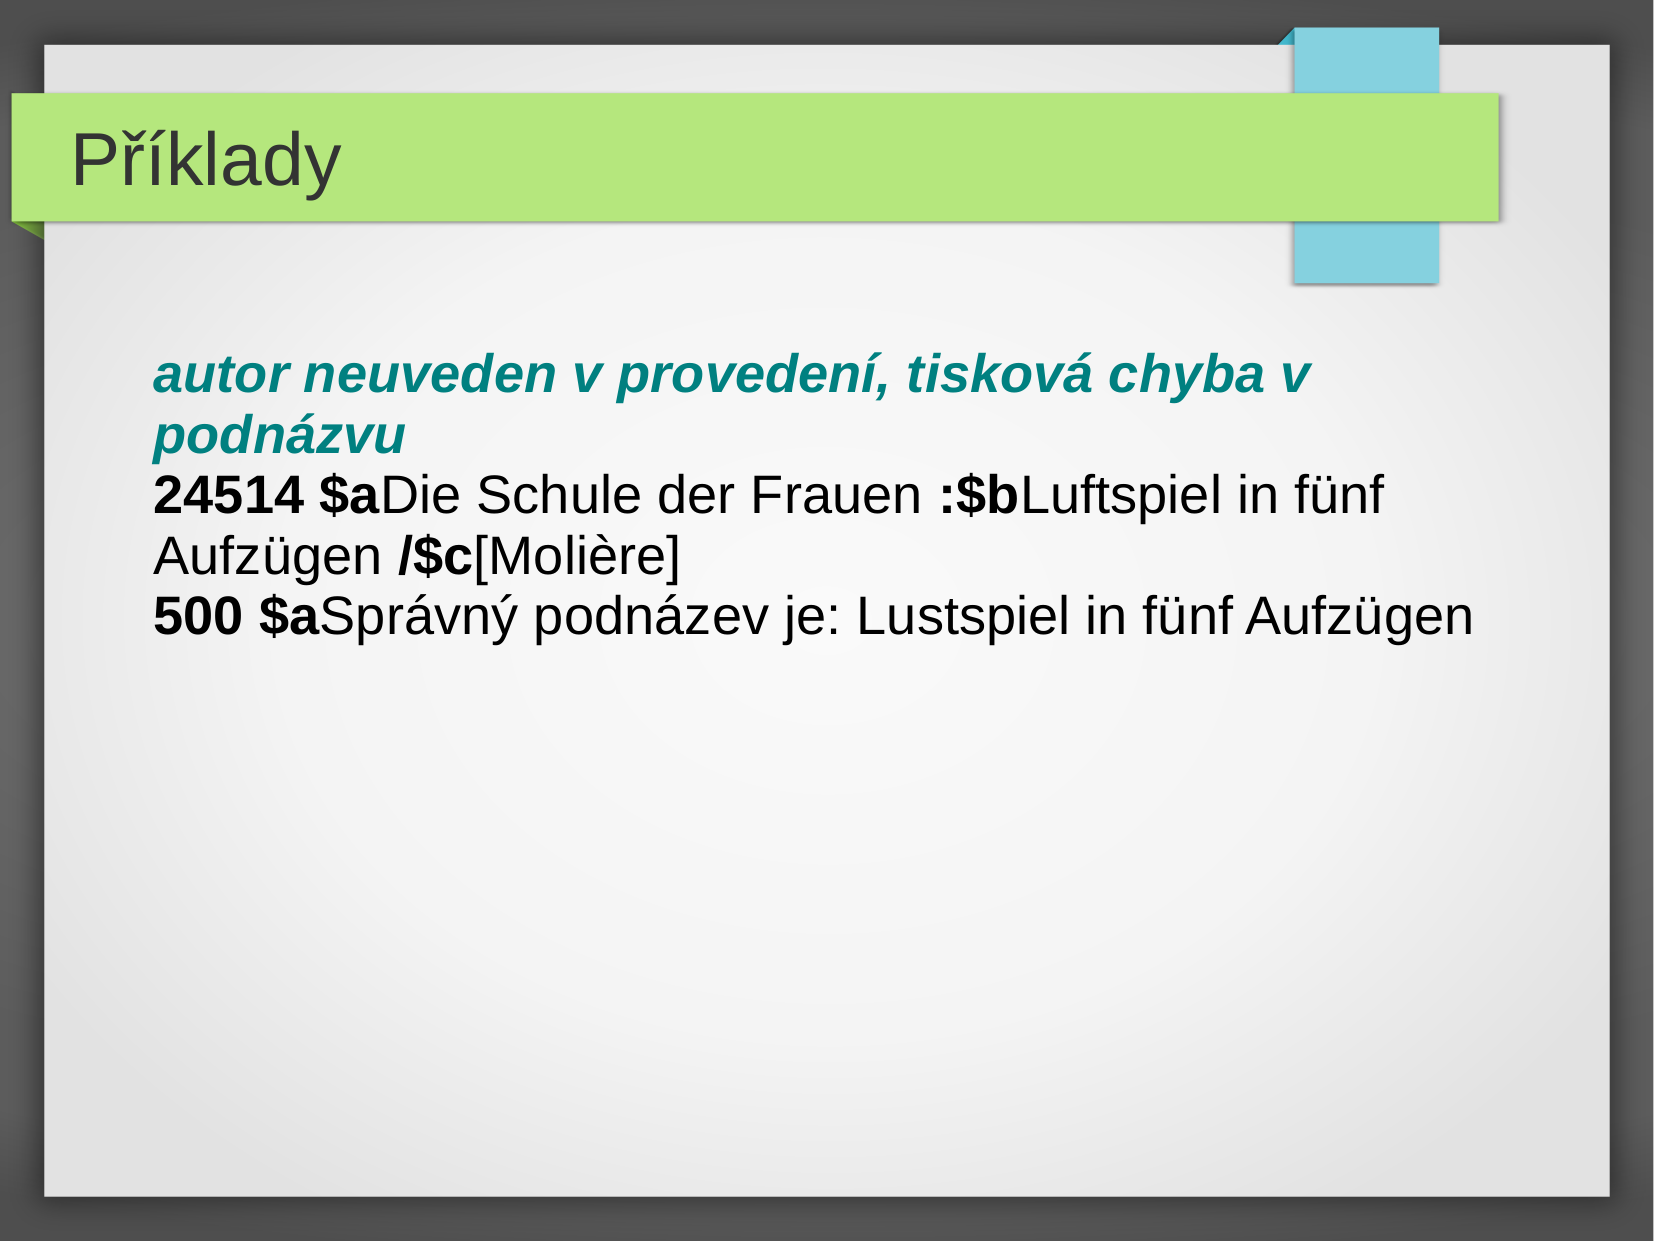

# Příklady
autor neuveden v provedení, tisková chyba v podnázvu
24514 $aDie Schule der Frauen :$bLuftspiel in fünf Aufzügen /$c[Molière]
500 $aSprávný podnázev je: Lustspiel in fünf Aufzügen